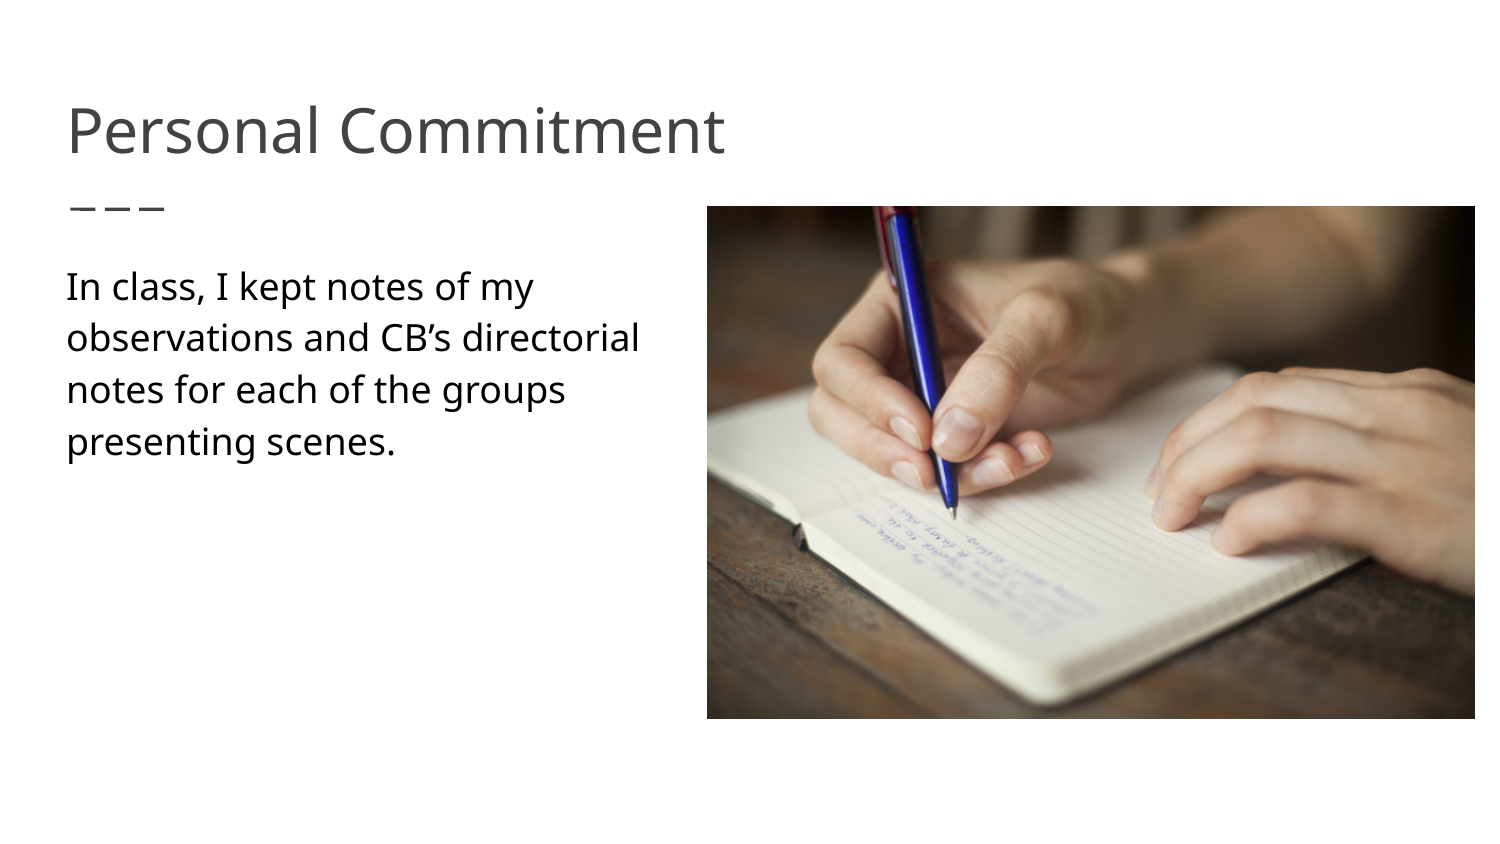

# Personal Commitment
In class, I kept notes of my observations and CB’s directorial notes for each of the groups presenting scenes.